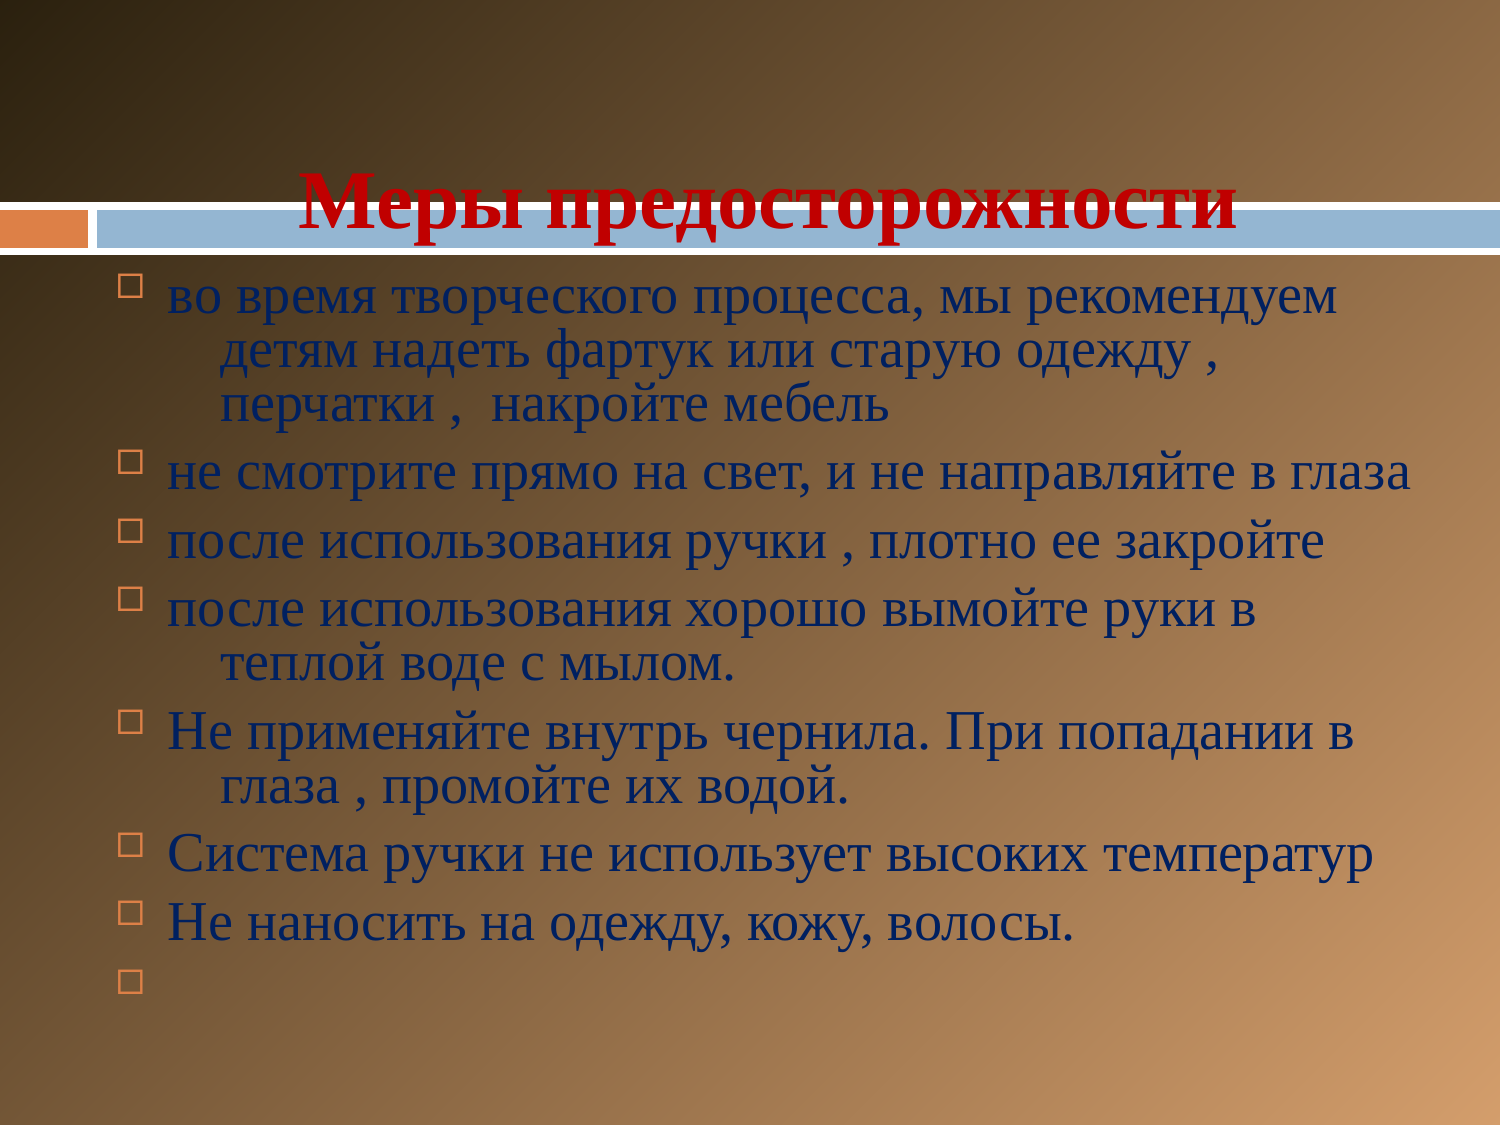

# Меры предосторожности
во время творческого процесса, мы рекомендуем детям надеть фартук или старую одежду , перчатки , накройте мебель
не смотрите прямо на свет, и не направляйте в глаза
после использования ручки , плотно ее закройте
после использования хорошо вымойте руки в теплой воде с мылом.
Не применяйте внутрь чернила. При попадании в глаза , промойте их водой.
Система ручки не использует высоких температур
Не наносить на одежду, кожу, волосы.